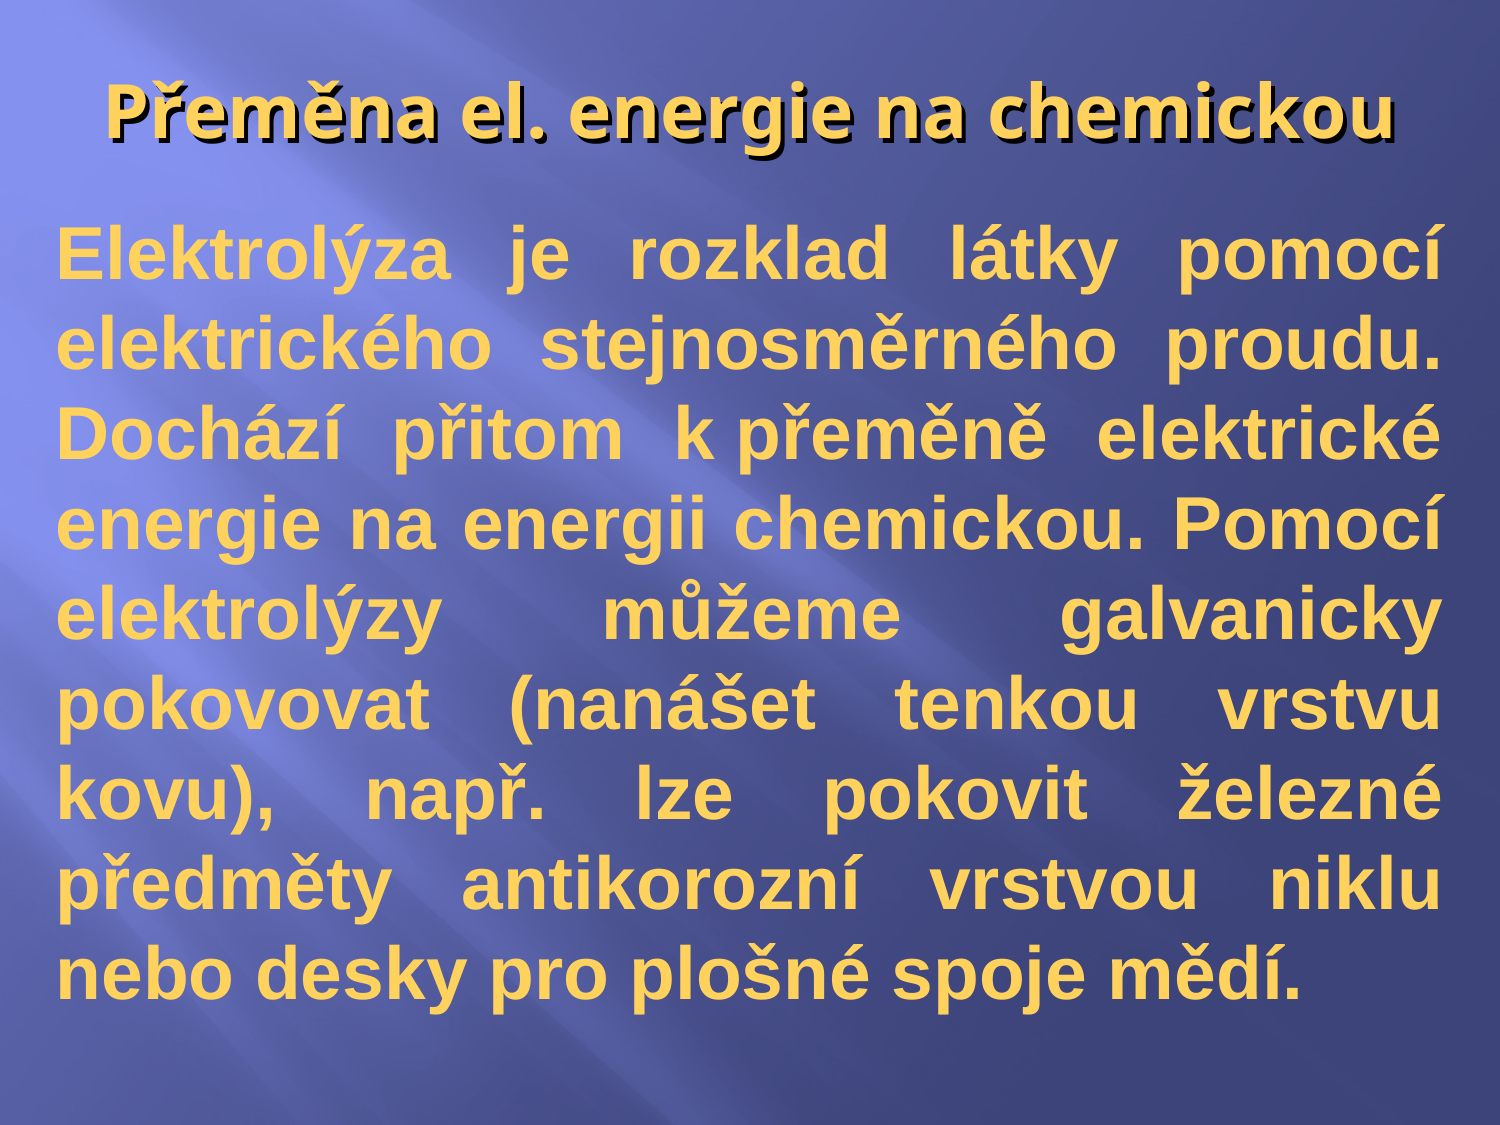

# Přeměna el. energie na chemickou
Elektrolýza je rozklad látky pomocí elektrického stejnosměrného proudu. Dochází přitom k přeměně elektrické energie na energii chemickou. Pomocí elektrolýzy můžeme galvanicky pokovovat (nanášet tenkou vrstvu kovu), např. lze pokovit železné předměty antikorozní vrstvou niklu nebo desky pro plošné spoje mědí.